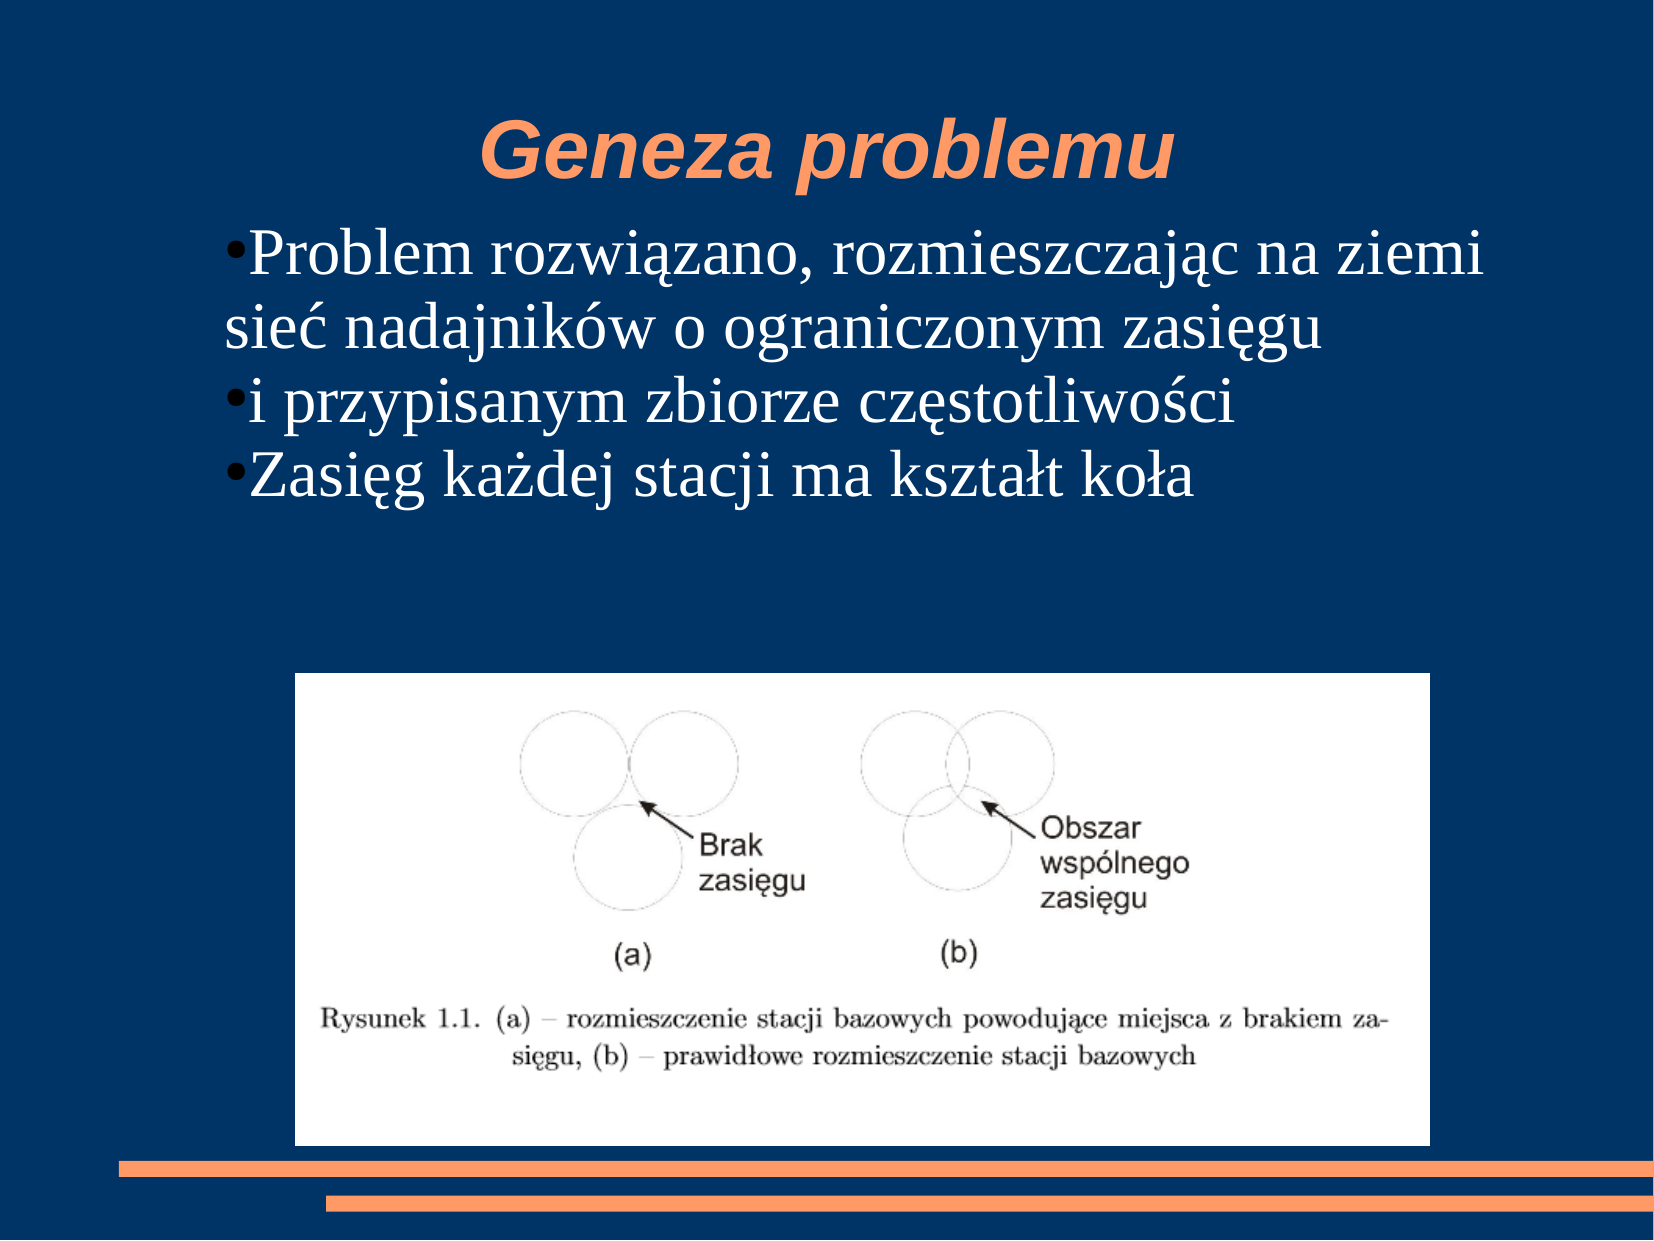

# Geneza problemu
Problem rozwiązano, rozmieszczając na ziemi sieć nadajników o ograniczonym zasięgu
i przypisanym zbiorze częstotliwości
Zasięg każdej stacji ma kształt koła